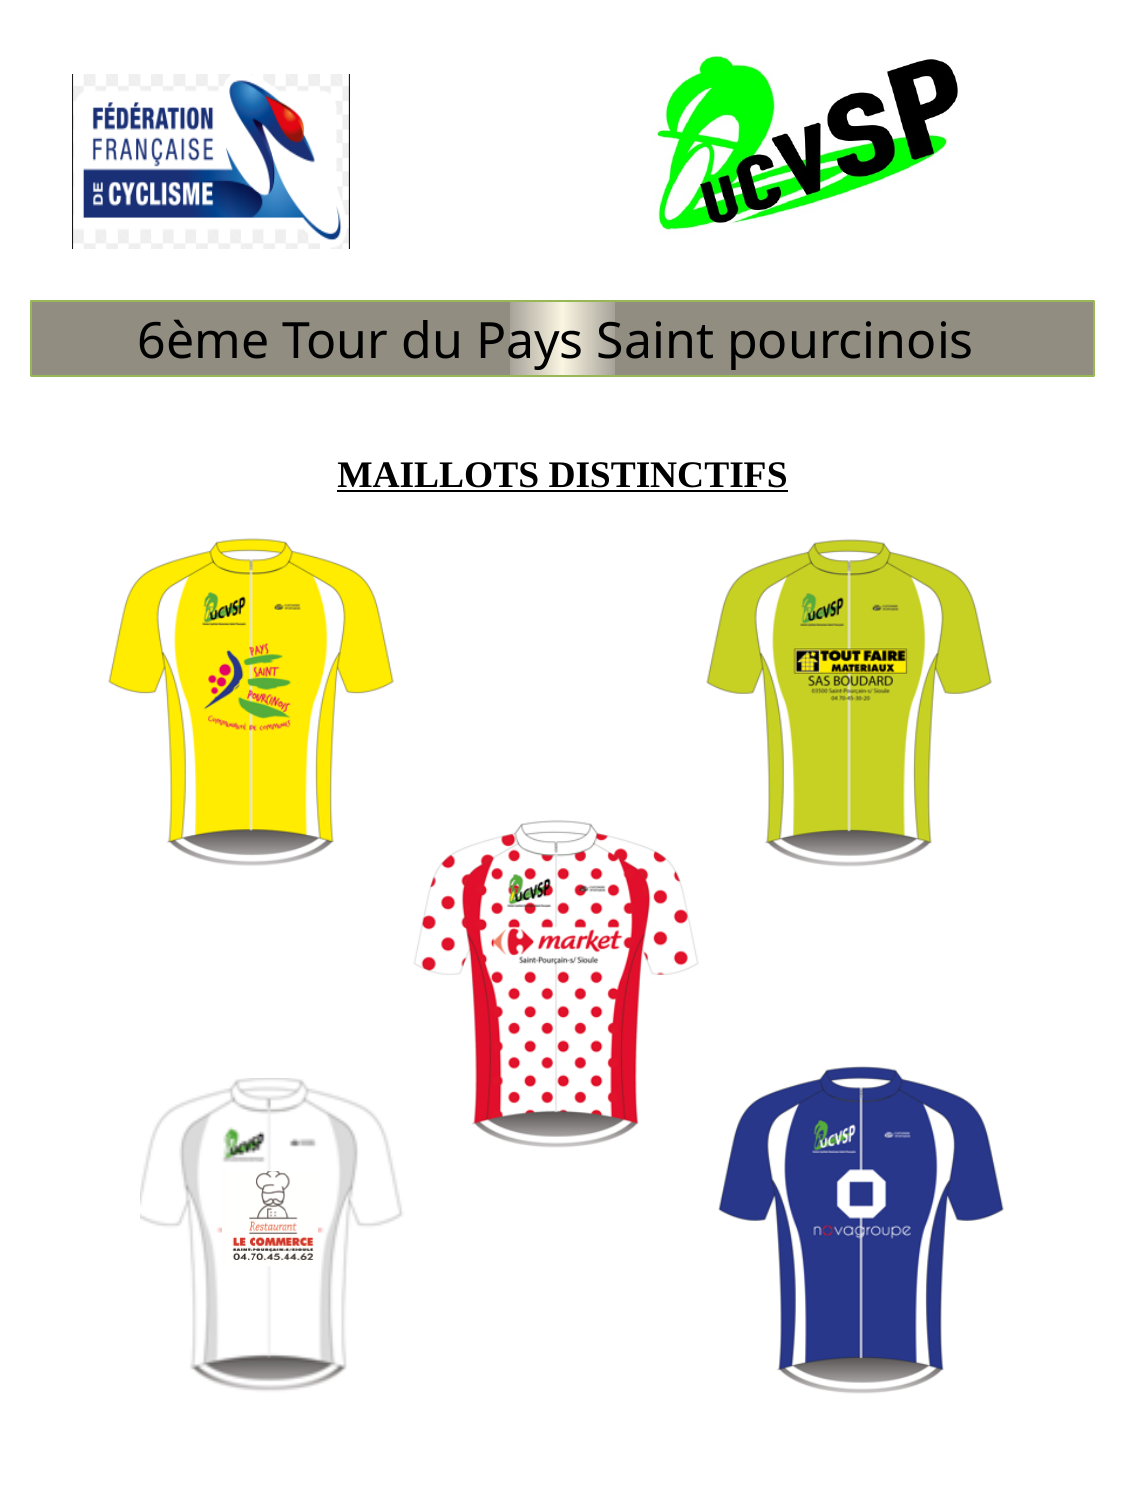

6ème Tour du Pays Saint pourcinois
MAILLOTS DISTINCTIFS